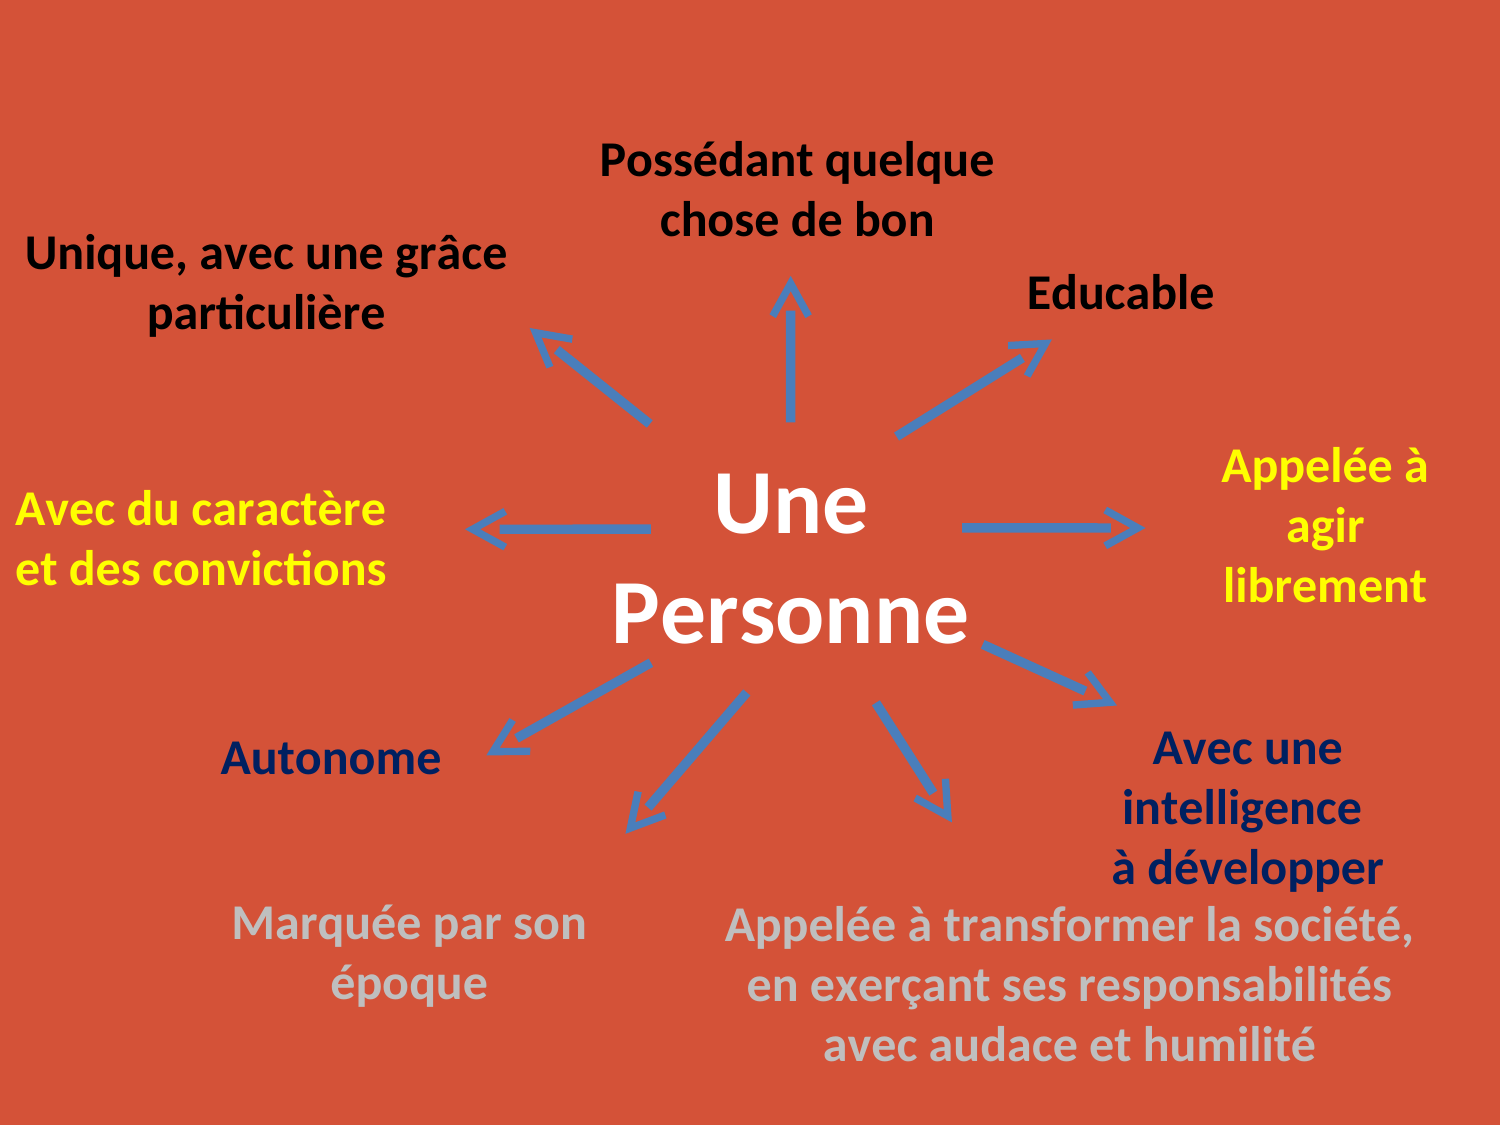

Possédant quelque chose de bon
Unique, avec une grâce particulière
Educable
Appelée à agir librement
Une Personne
Avec du caractère et des convictions
Avec une intelligence
à développer
Autonome
Marquée par son époque
Appelée à transformer la société, en exerçant ses responsabilités avec audace et humilité